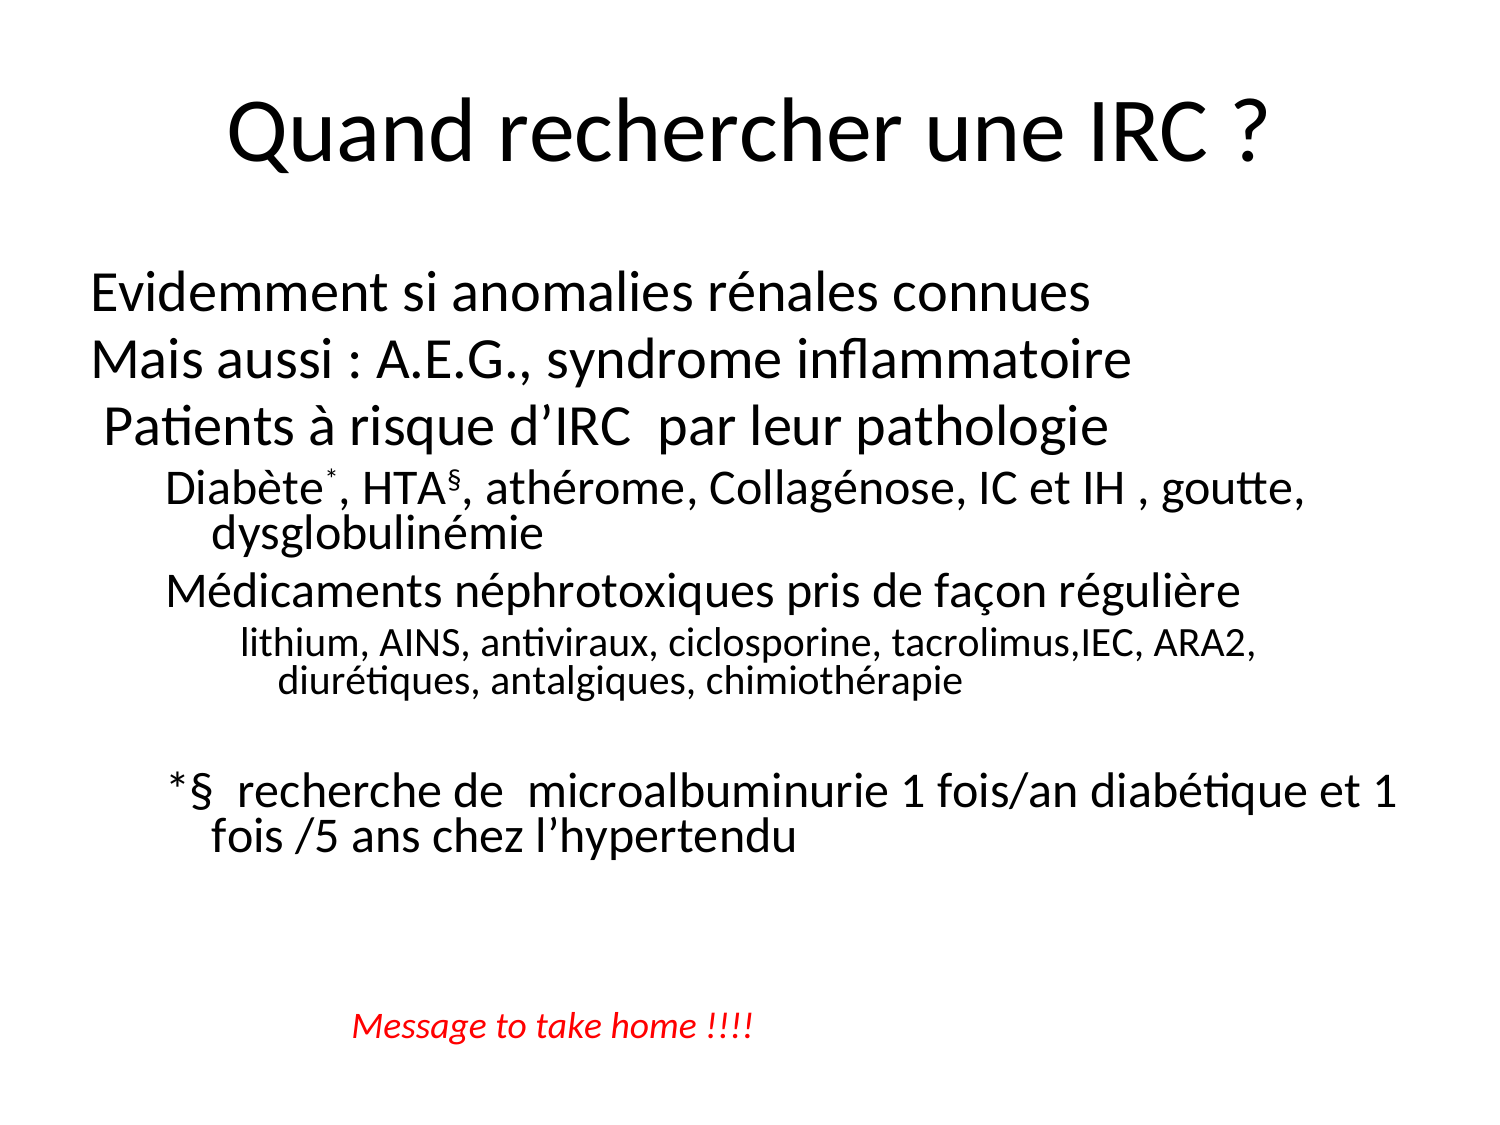

# Quand rechercher une IRC ?
Evidemment si anomalies rénales connues
Mais aussi : A.E.G., syndrome inflammatoire
 Patients à risque d’IRC par leur pathologie
Diabète*, HTA§, athérome, Collagénose, IC et IH , goutte, dysglobulinémie
Médicaments néphrotoxiques pris de façon régulière
lithium, AINS, antiviraux, ciclosporine, tacrolimus,IEC, ARA2, diurétiques, antalgiques, chimiothérapie
*§ recherche de microalbuminurie 1 fois/an diabétique et 1 fois /5 ans chez l’hypertendu
Message to take home !!!!